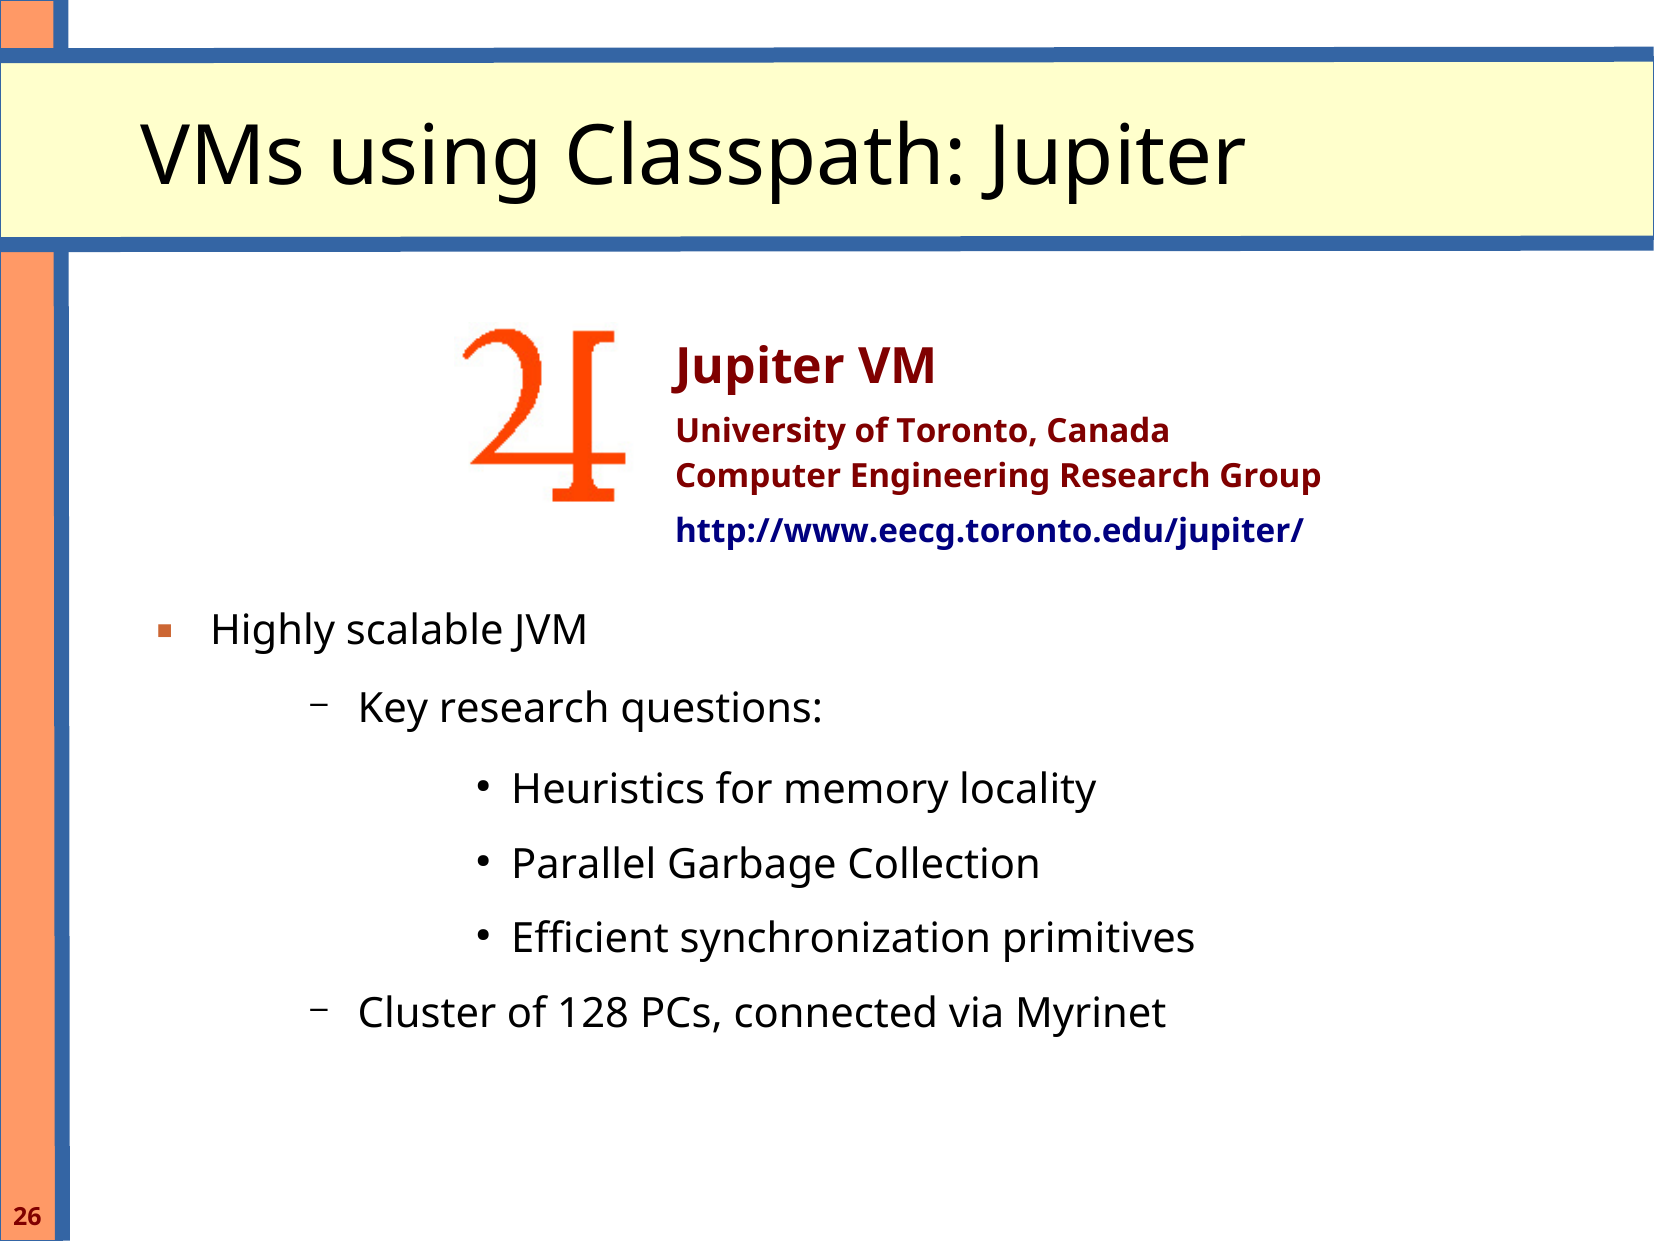

# VMs using Classpath: Jupiter
Jupiter VM
University of Toronto, Canada
Computer Engineering Research Group
http://www.eecg.toronto.edu/jupiter/
Highly scalable JVM
Key research questions:
Heuristics for memory locality
Parallel Garbage Collection
Efficient synchronization primitives
Cluster of 128 PCs, connected via Myrinet